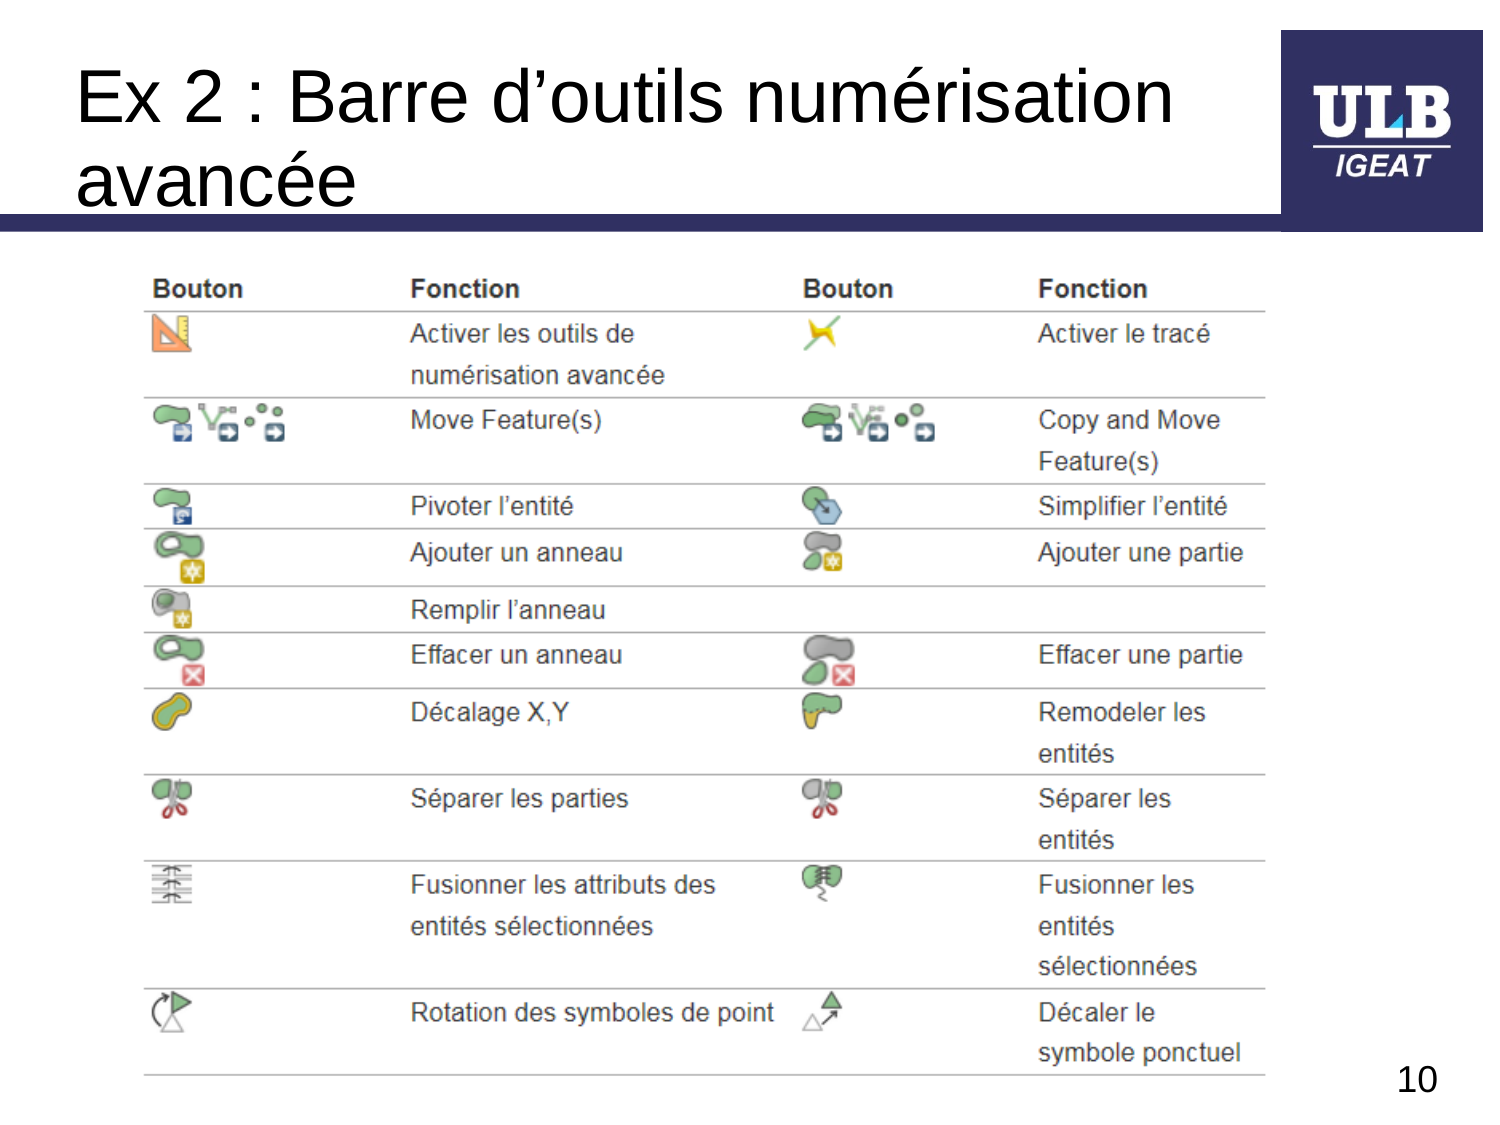

# Ex 2 : Barre d’outils numérisation avancée